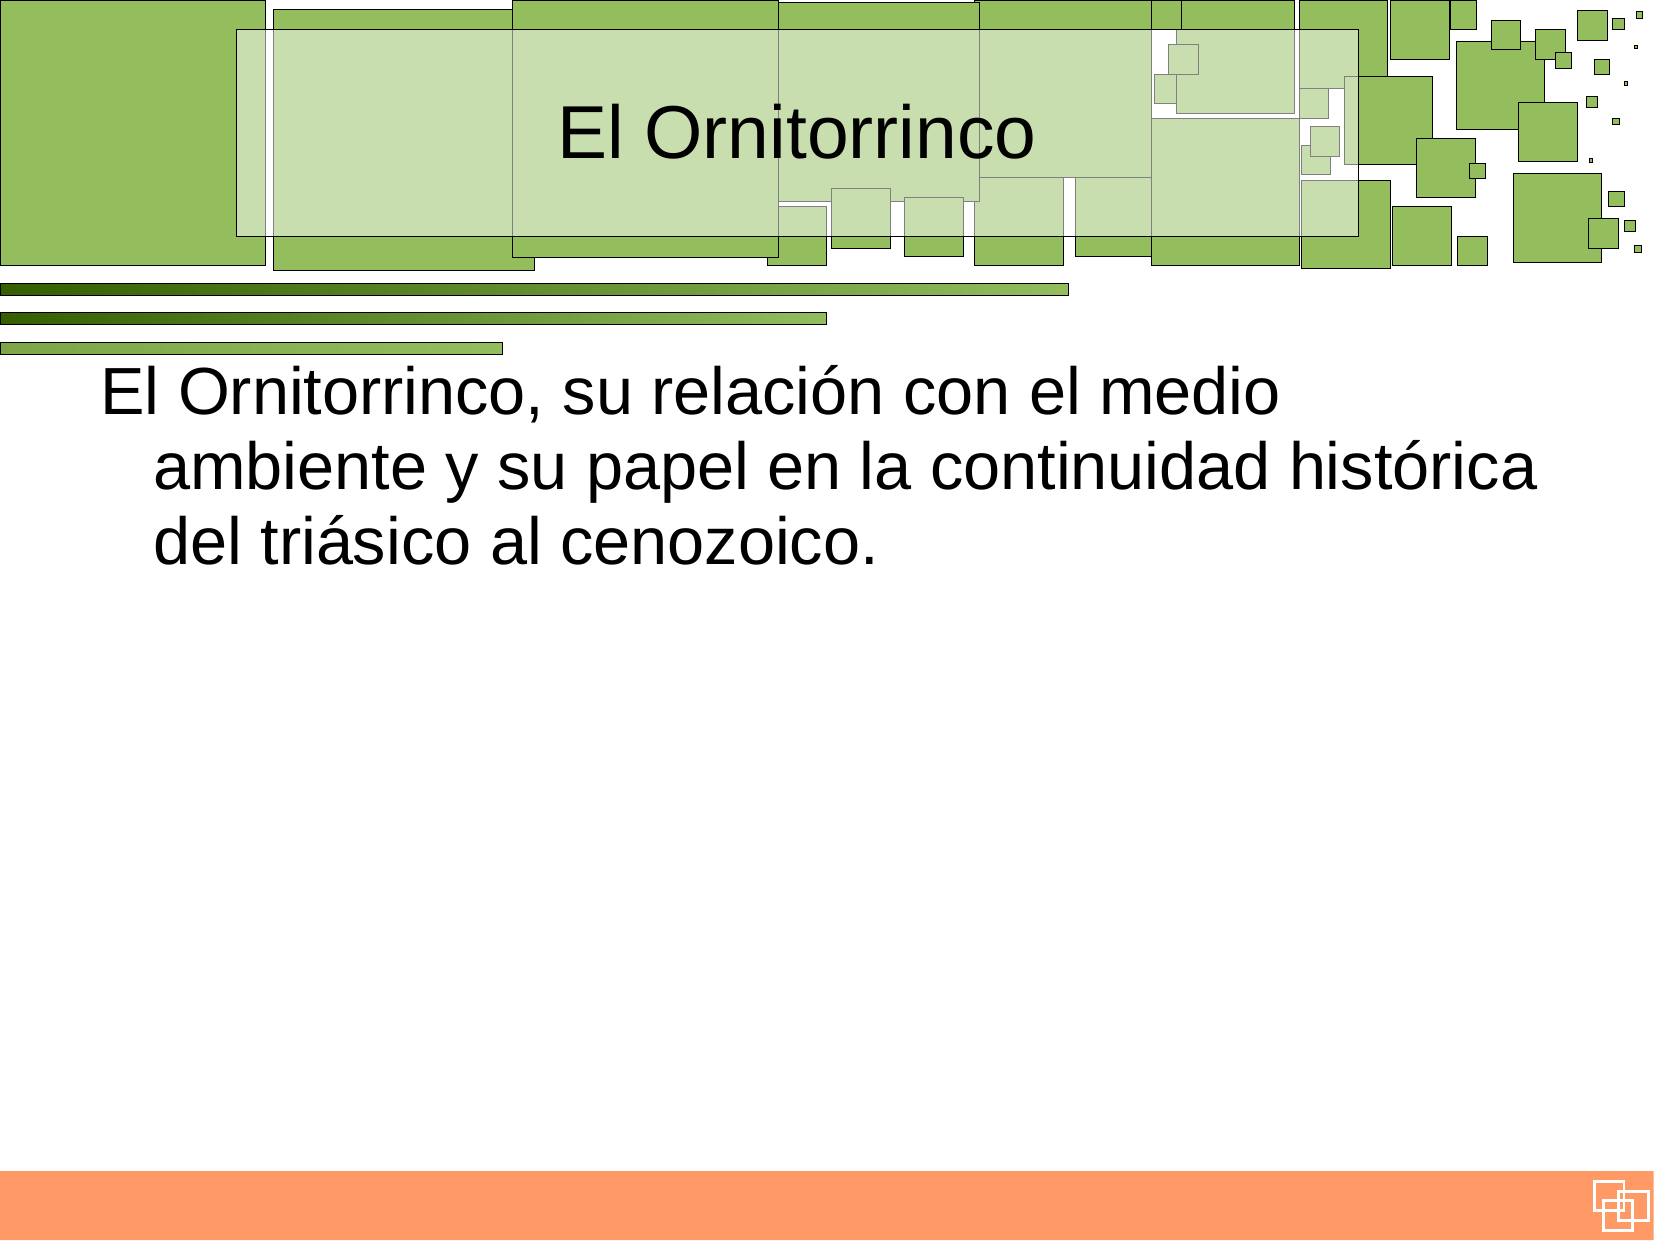

# El Ornitorrinco
El Ornitorrinco, su relación con el medio ambiente y su papel en la continuidad histórica del triásico al cenozoico.